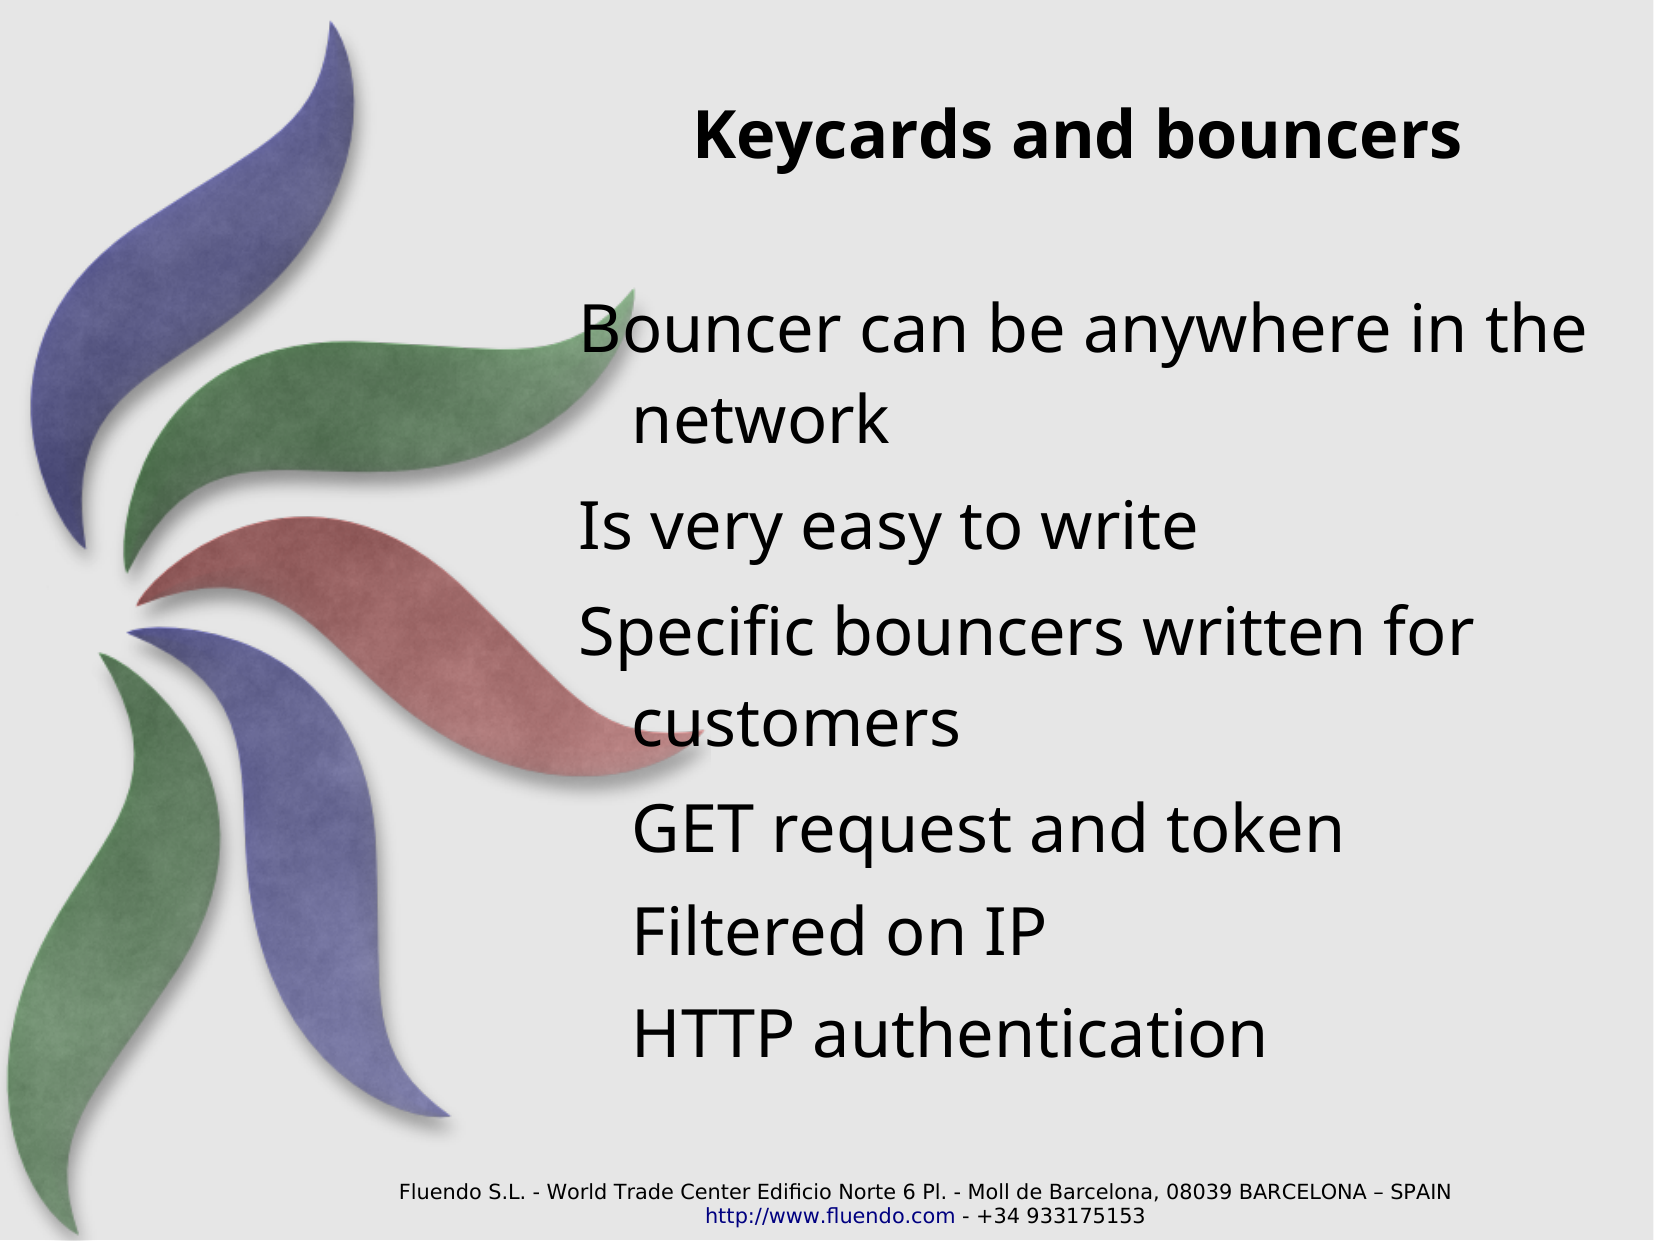

# Keycards and bouncers
Bouncer can be anywhere in the network
Is very easy to write
Specific bouncers written for customers
GET request and token
Filtered on IP
HTTP authentication